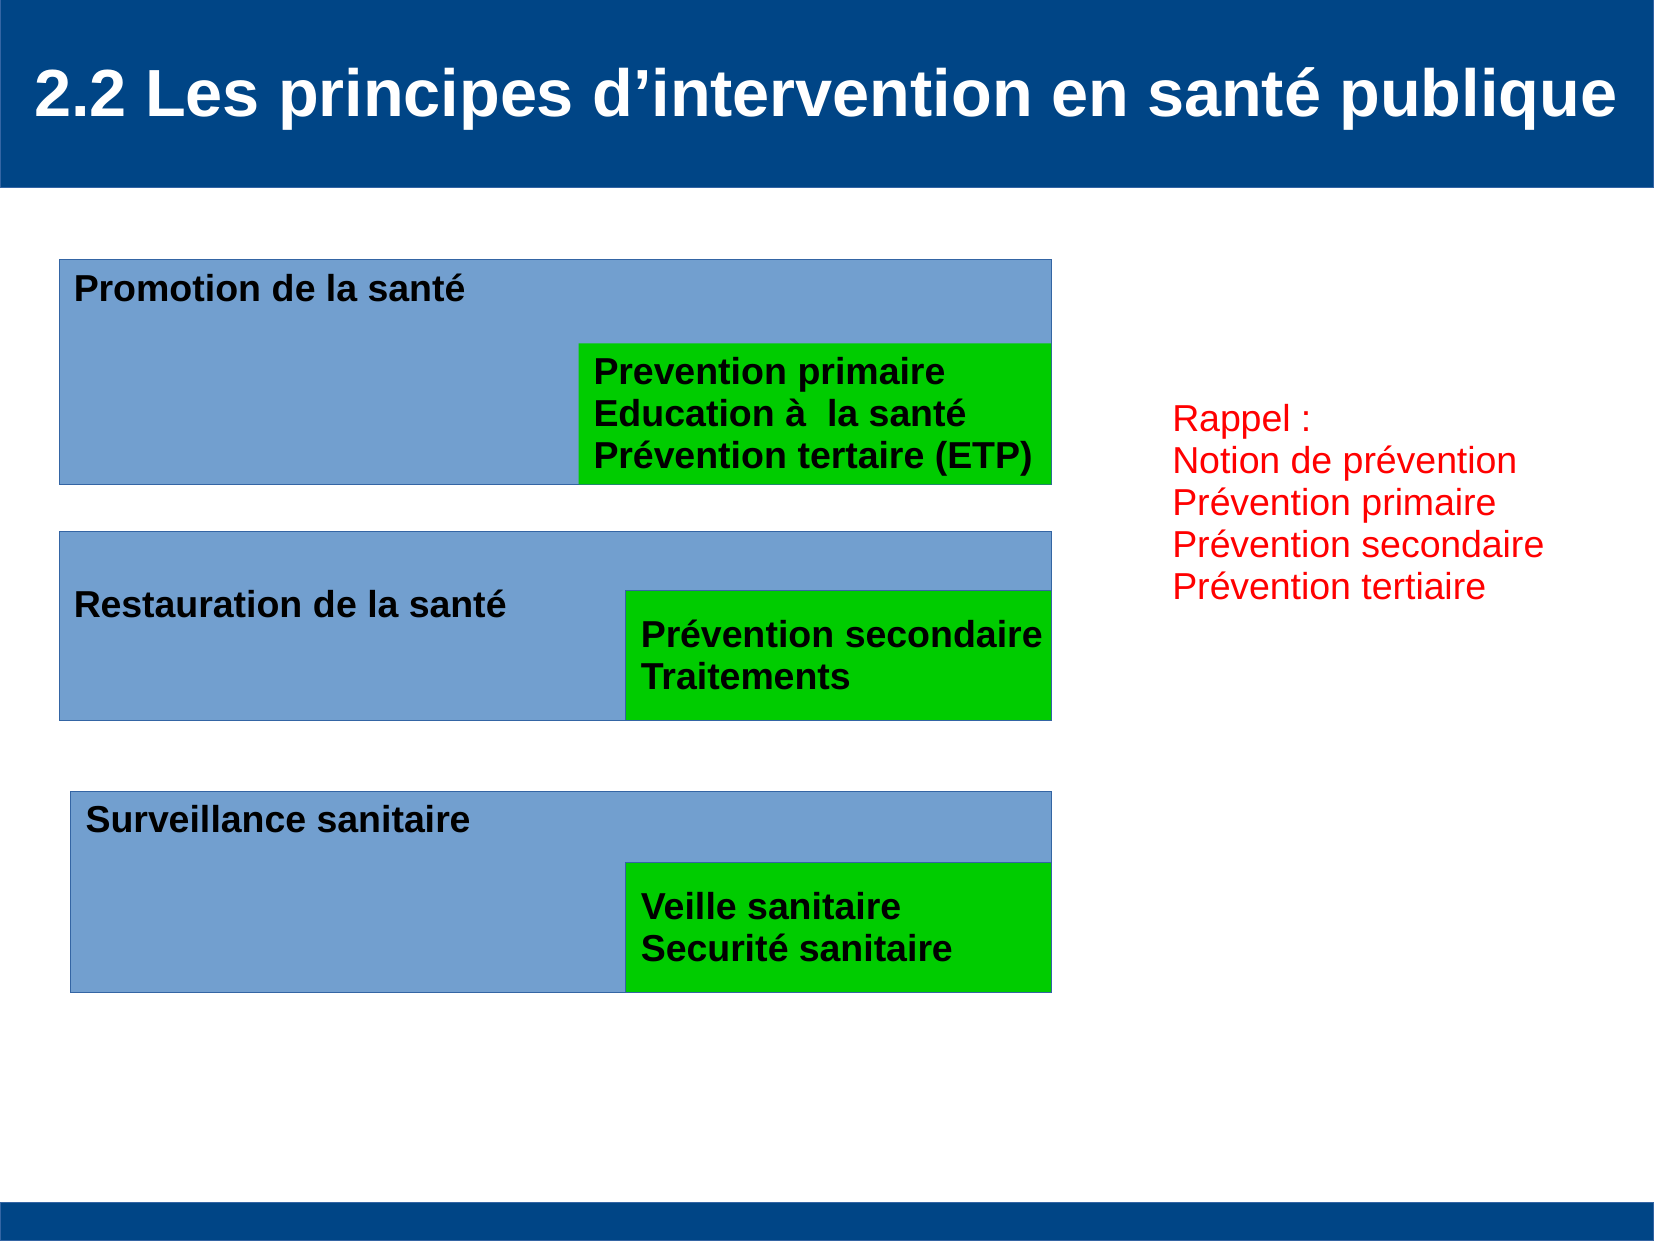

# 2.2 Les principes d’intervention en santé publique
Promotion de la santé
Prevention primaire
Education à la santé
Prévention tertaire (ETP)
Rappel :
Notion de prévention
Prévention primaire
Prévention secondaire
Prévention tertiaire
Restauration de la santé
Prévention secondaire
Traitements
Surveillance sanitaire
Veille sanitaire
Securité sanitaire